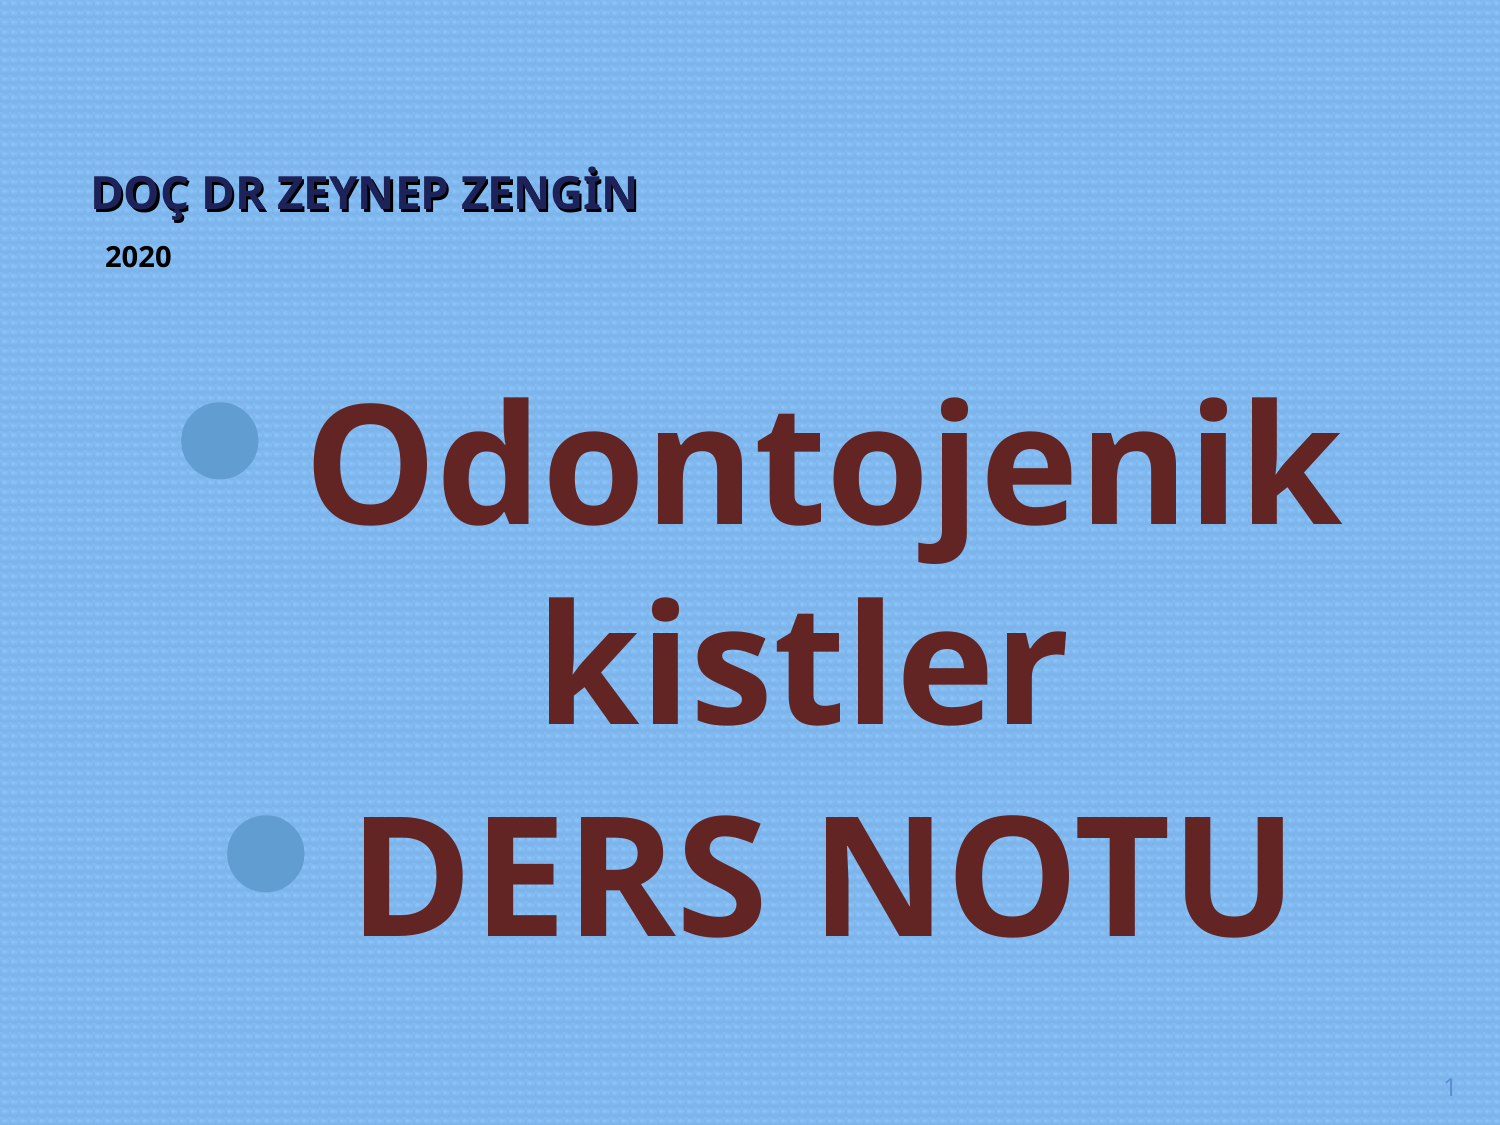

# Doç Dr zeynep zengin
2020
Odontojenik kistler
DERS NOTU
1